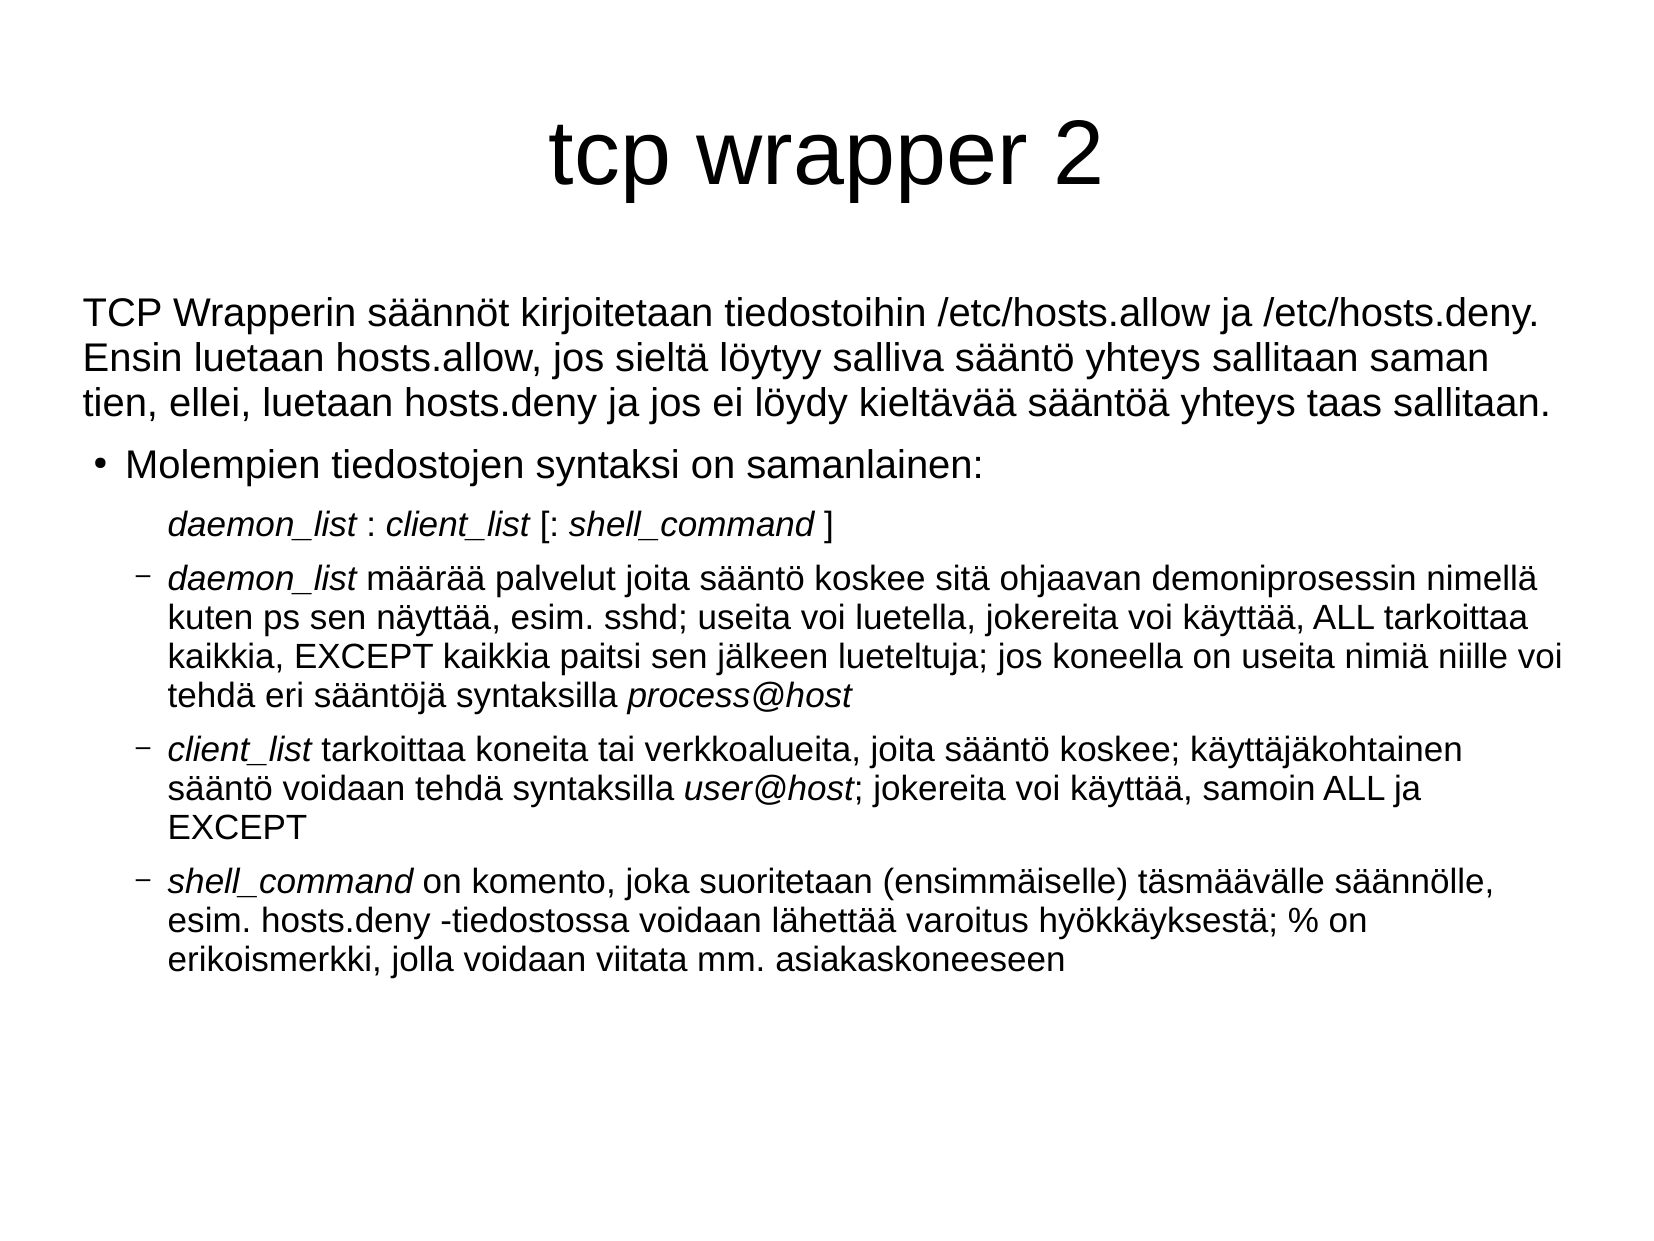

# tcp wrapper 2
TCP Wrapperin säännöt kirjoitetaan tiedostoihin /etc/hosts.allow ja /etc/hosts.deny. Ensin luetaan hosts.allow, jos sieltä löytyy salliva sääntö yhteys sallitaan saman tien, ellei, luetaan hosts.deny ja jos ei löydy kieltävää sääntöä yhteys taas sallitaan.
Molempien tiedostojen syntaksi on samanlainen:
daemon_list : client_list [: shell_command ]
daemon_list määrää palvelut joita sääntö koskee sitä ohjaavan demoniprosessin nimellä kuten ps sen näyttää, esim. sshd; useita voi luetella, jokereita voi käyttää, ALL tarkoittaa kaikkia, EXCEPT kaikkia paitsi sen jälkeen lueteltuja; jos koneella on useita nimiä niille voi tehdä eri sääntöjä syntaksilla process@host
client_list tarkoittaa koneita tai verkkoalueita, joita sääntö koskee; käyttäjäkohtainen sääntö voidaan tehdä syntaksilla user@host; jokereita voi käyttää, samoin ALL ja EXCEPT
shell_command on komento, joka suoritetaan (ensimmäiselle) täsmäävälle säännölle, esim. hosts.deny -tiedostossa voidaan lähettää varoitus hyökkäyksestä; % on erikoismerkki, jolla voidaan viitata mm. asiakaskoneeseen